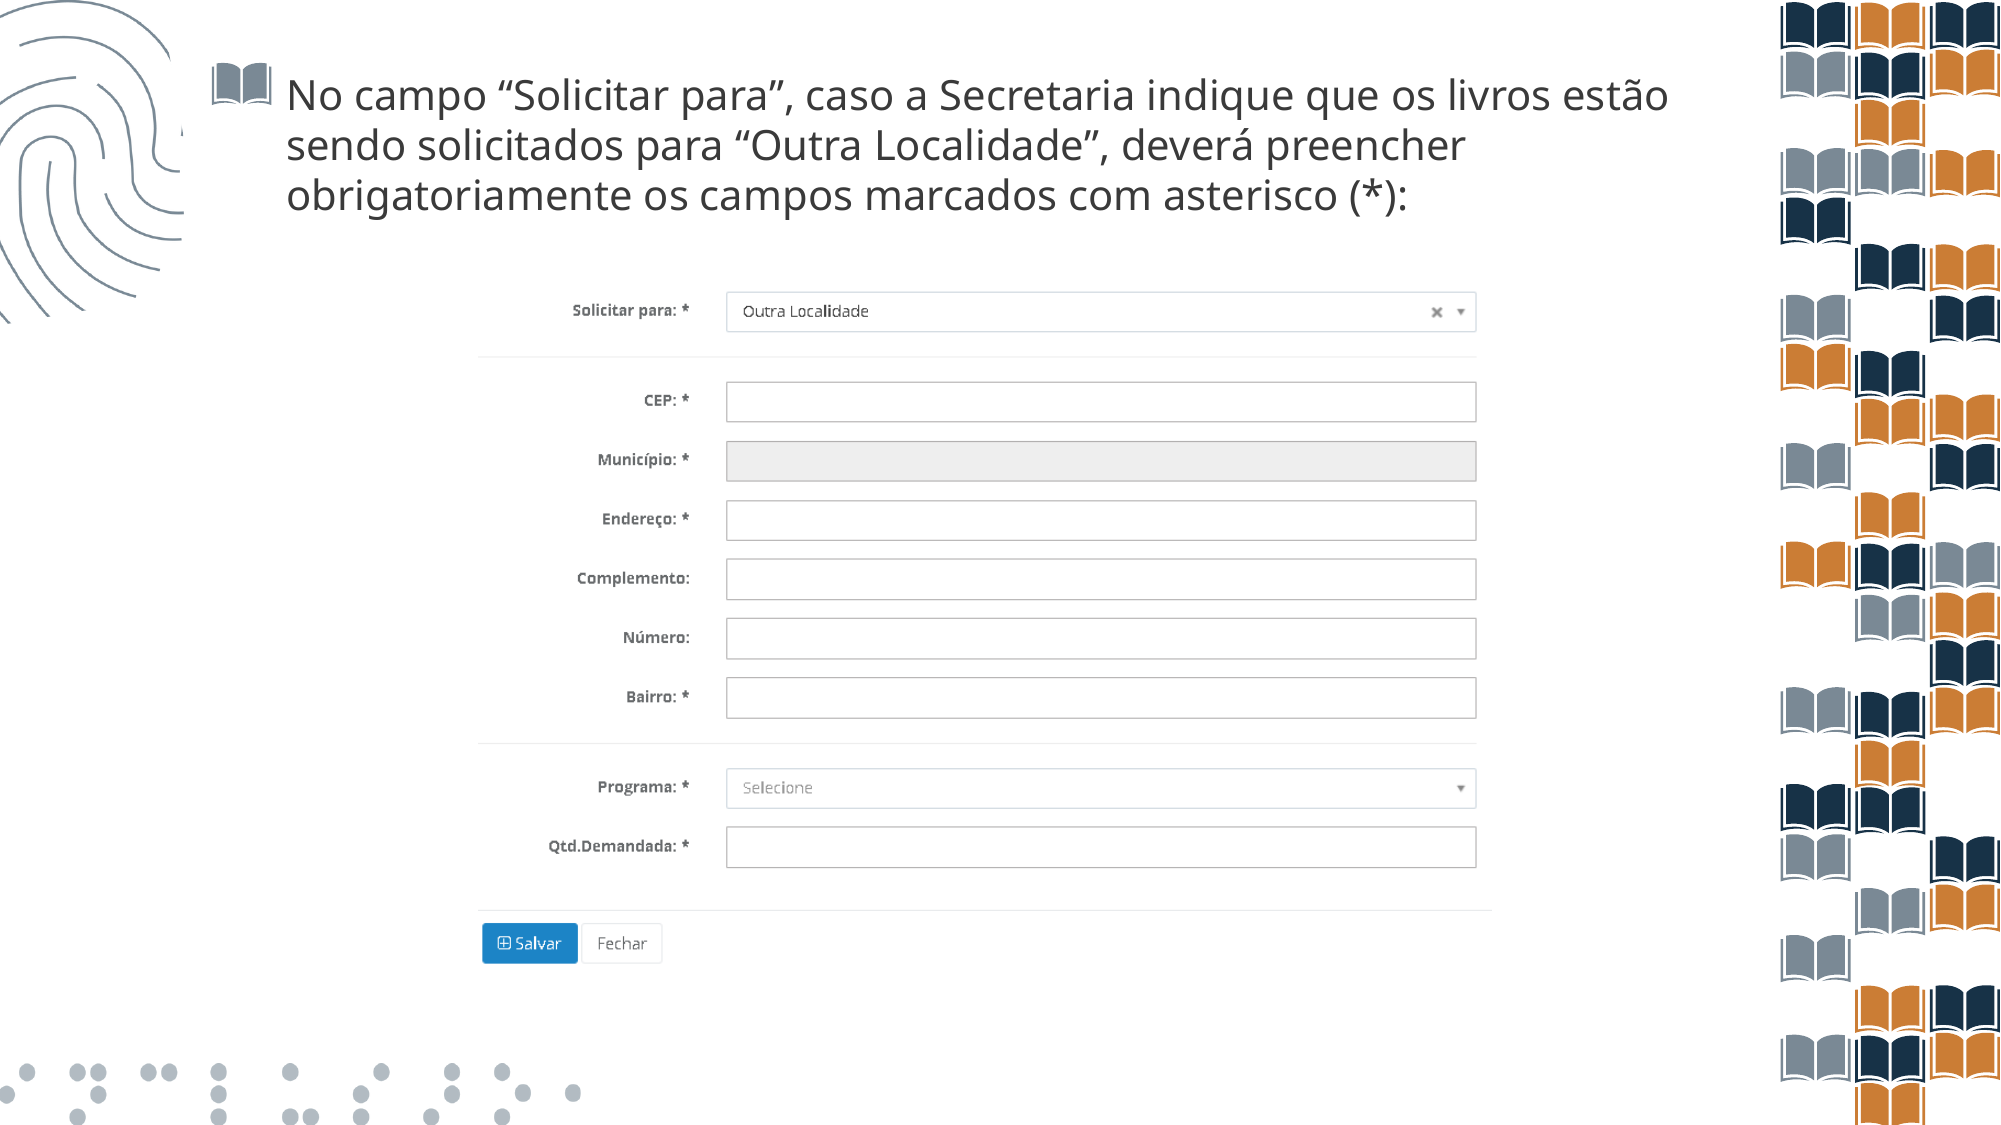

No campo “Solicitar para”, caso a Secretaria indique que os livros estão sendo solicitados para “Outra Localidade”, deverá preencher obrigatoriamente os campos marcados com asterisco (*):